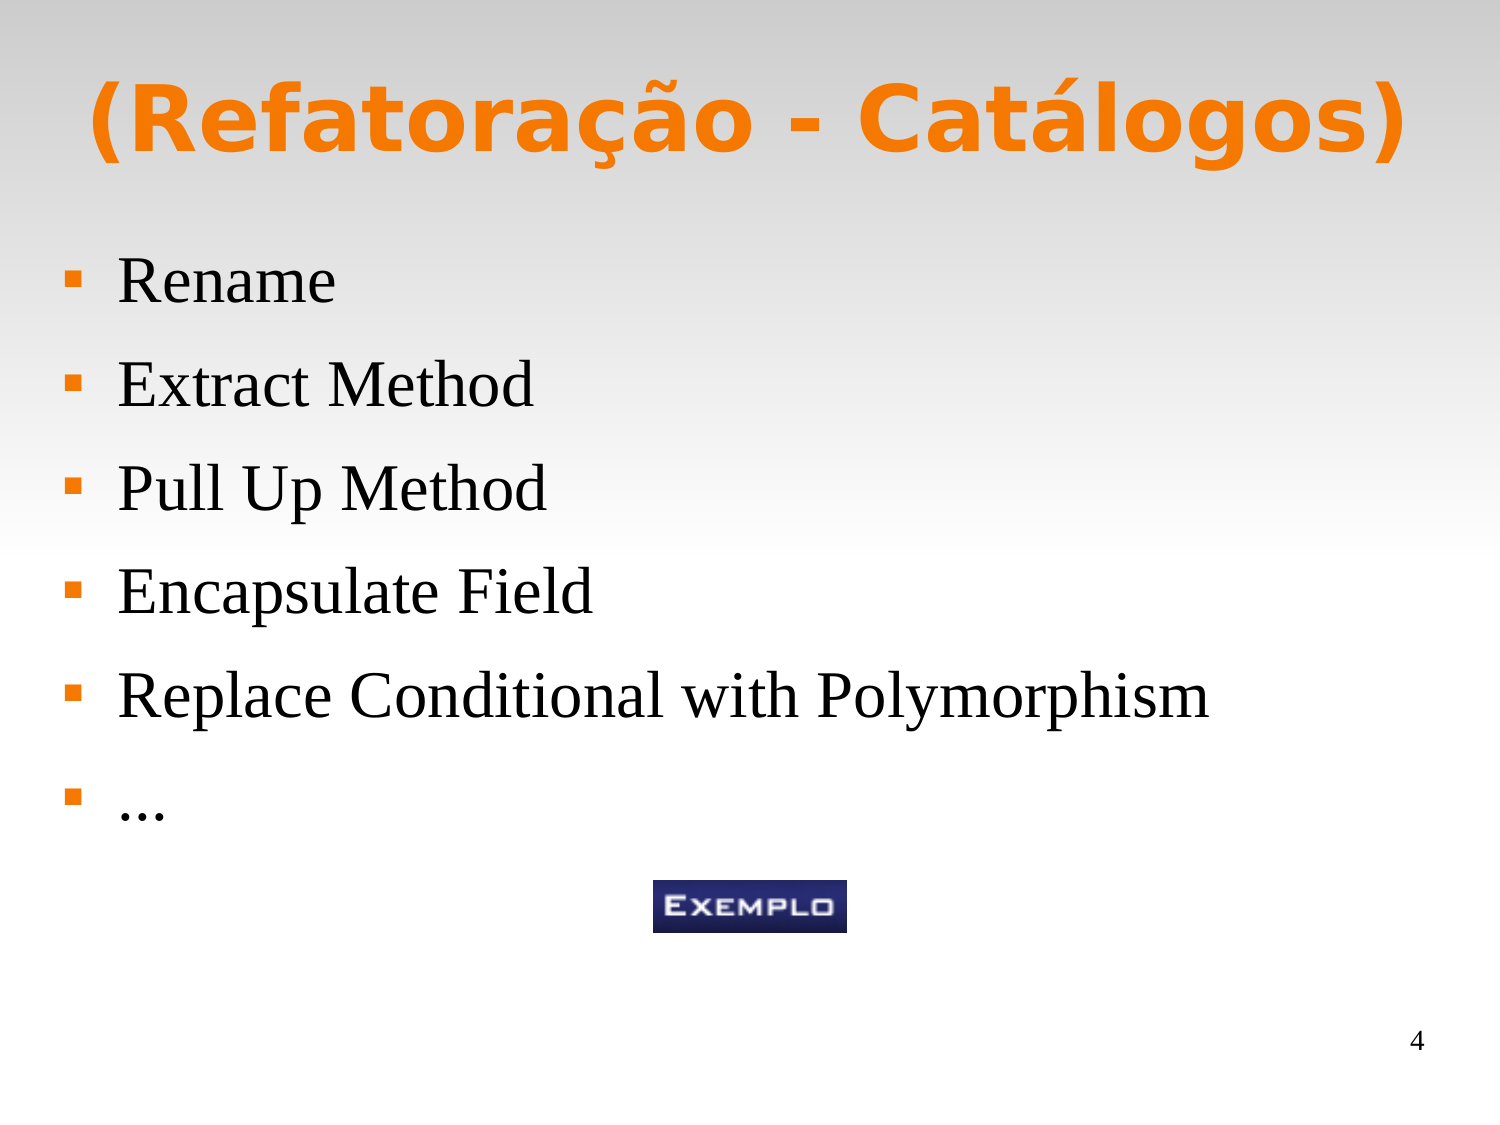

# (Refatoração - Catálogos)‏
Rename
Extract Method
Pull Up Method
Encapsulate Field
Replace Conditional with Polymorphism
...
4